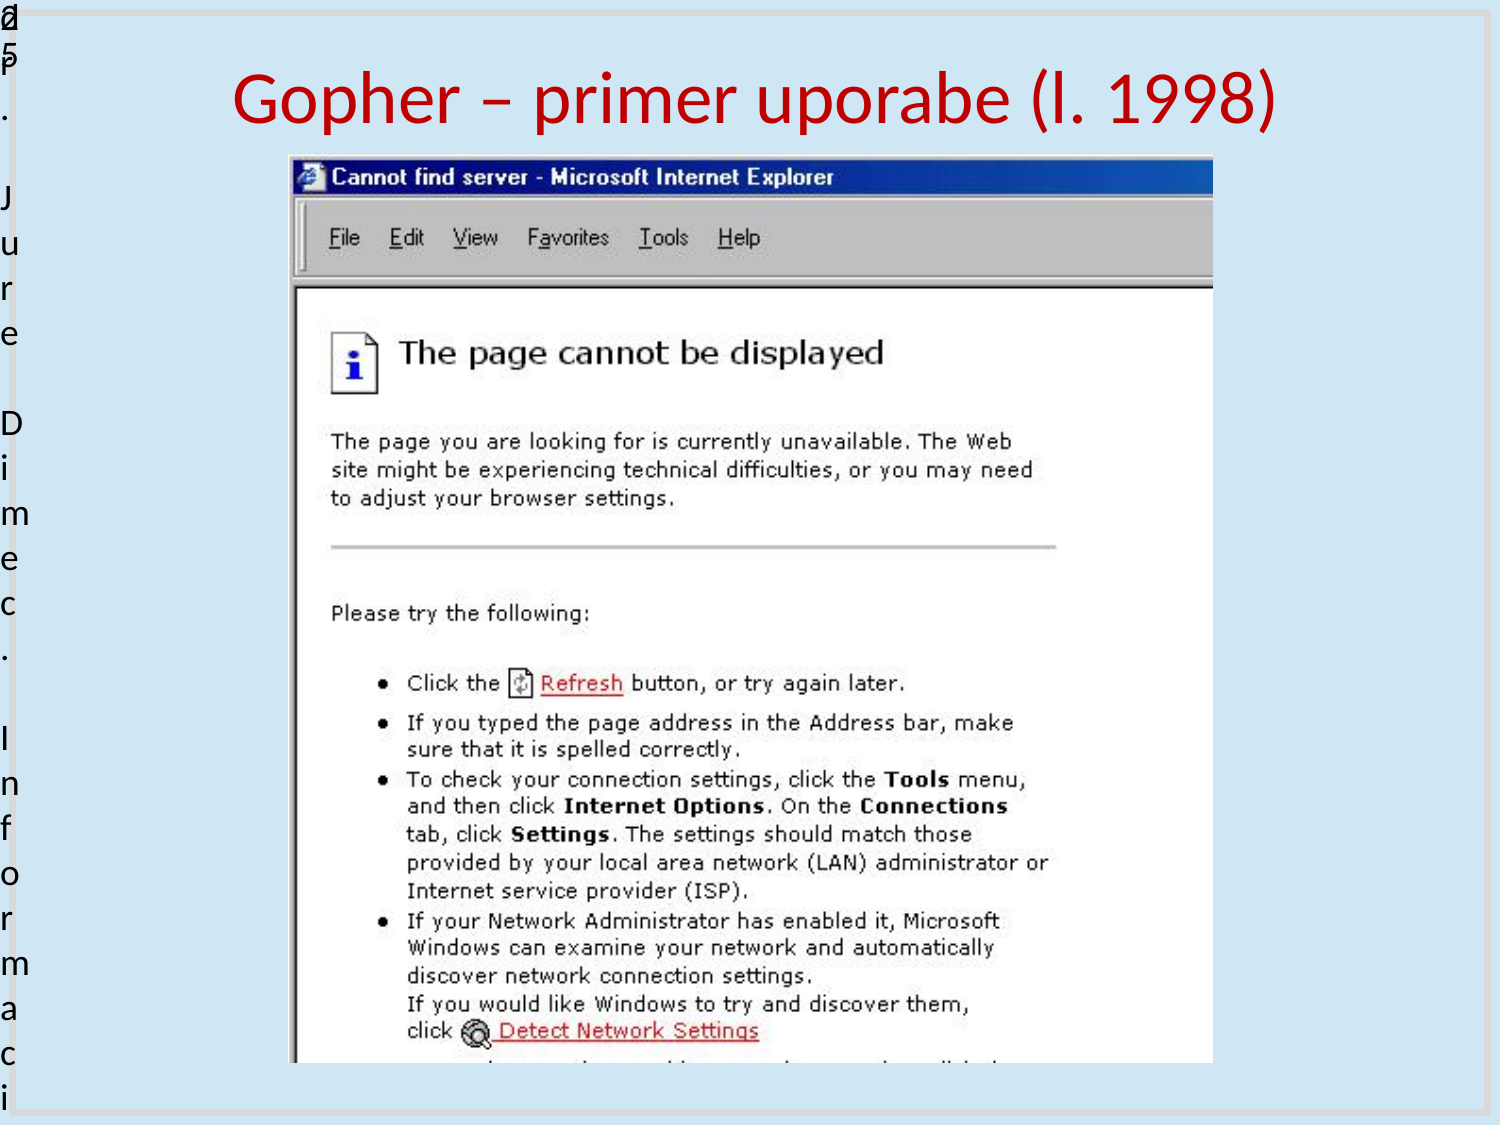

dr. Jure Dimec. Informacijski viri na Internetu (2010 / 11). Predspletne internetne storitve 2.
# Gopher – primer uporabe (l. 1998)